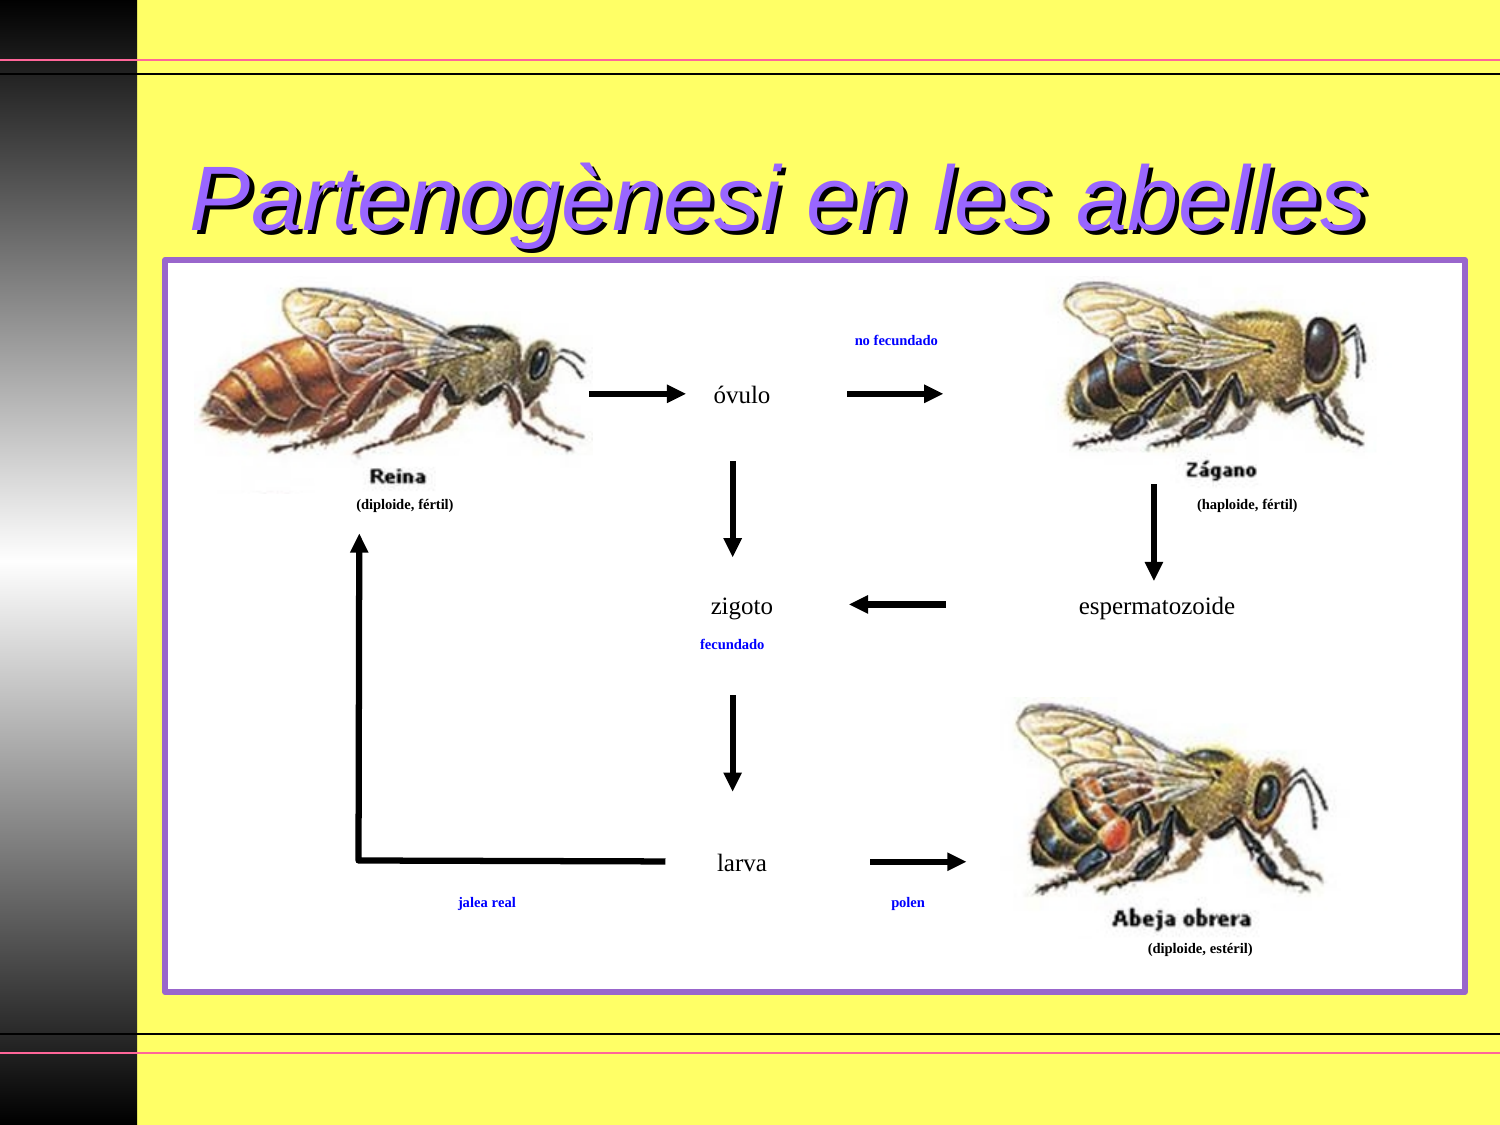

# Partenogènesi en les abelles
no fecundado
REINA
ZÁNGANO
óvulo
(diploide, fértil)
(haploide, fértil)
zigoto
espermatozoide
fecundado
OBRERA
larva
jalea real
polen
(diploide, estéril)